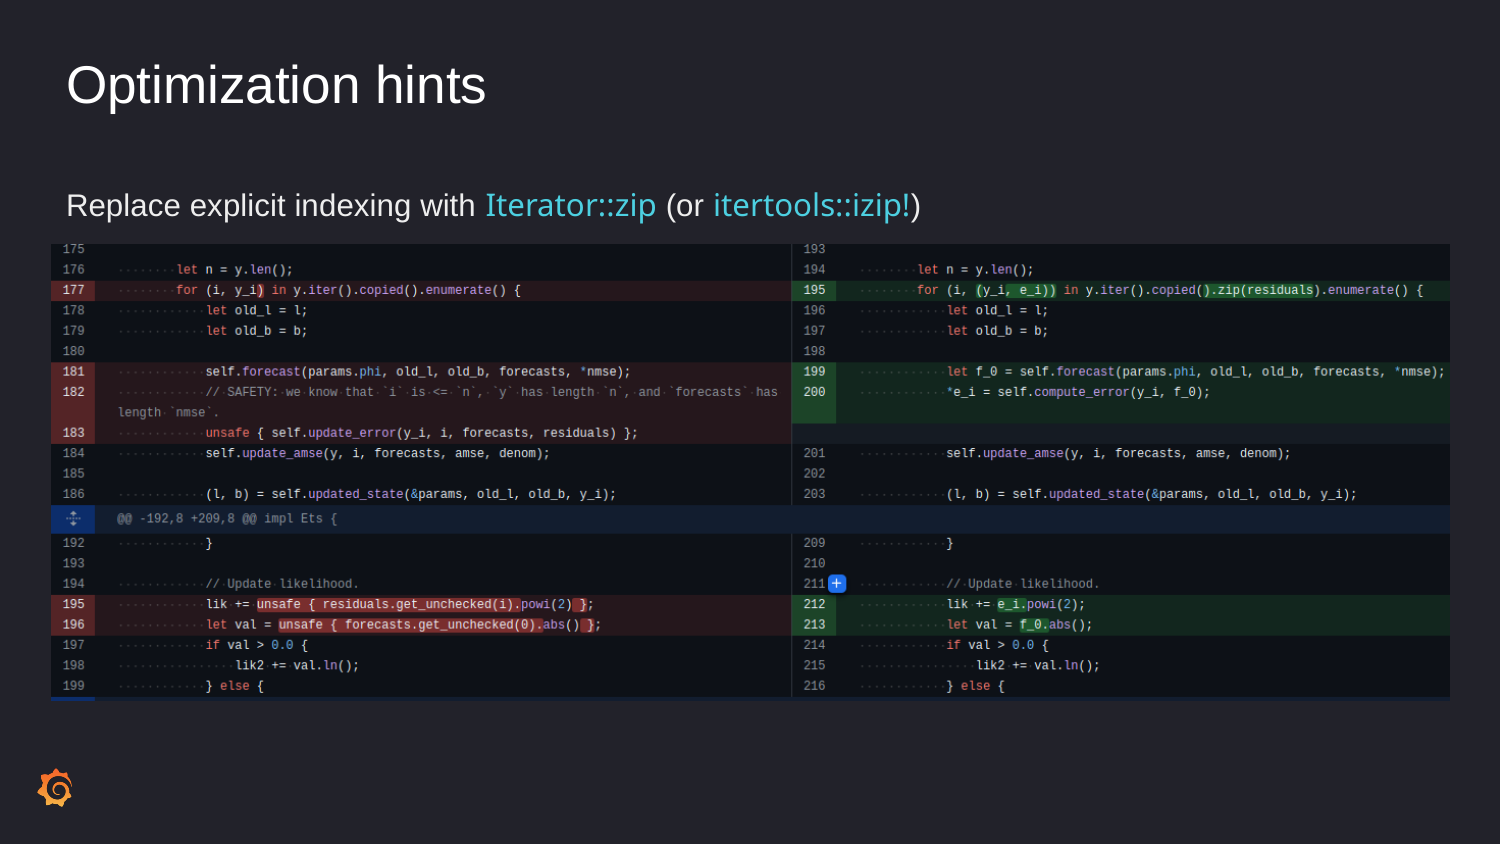

# Optimization hints
Replace explicit indexing with Iterator::zip (or itertools::izip!)